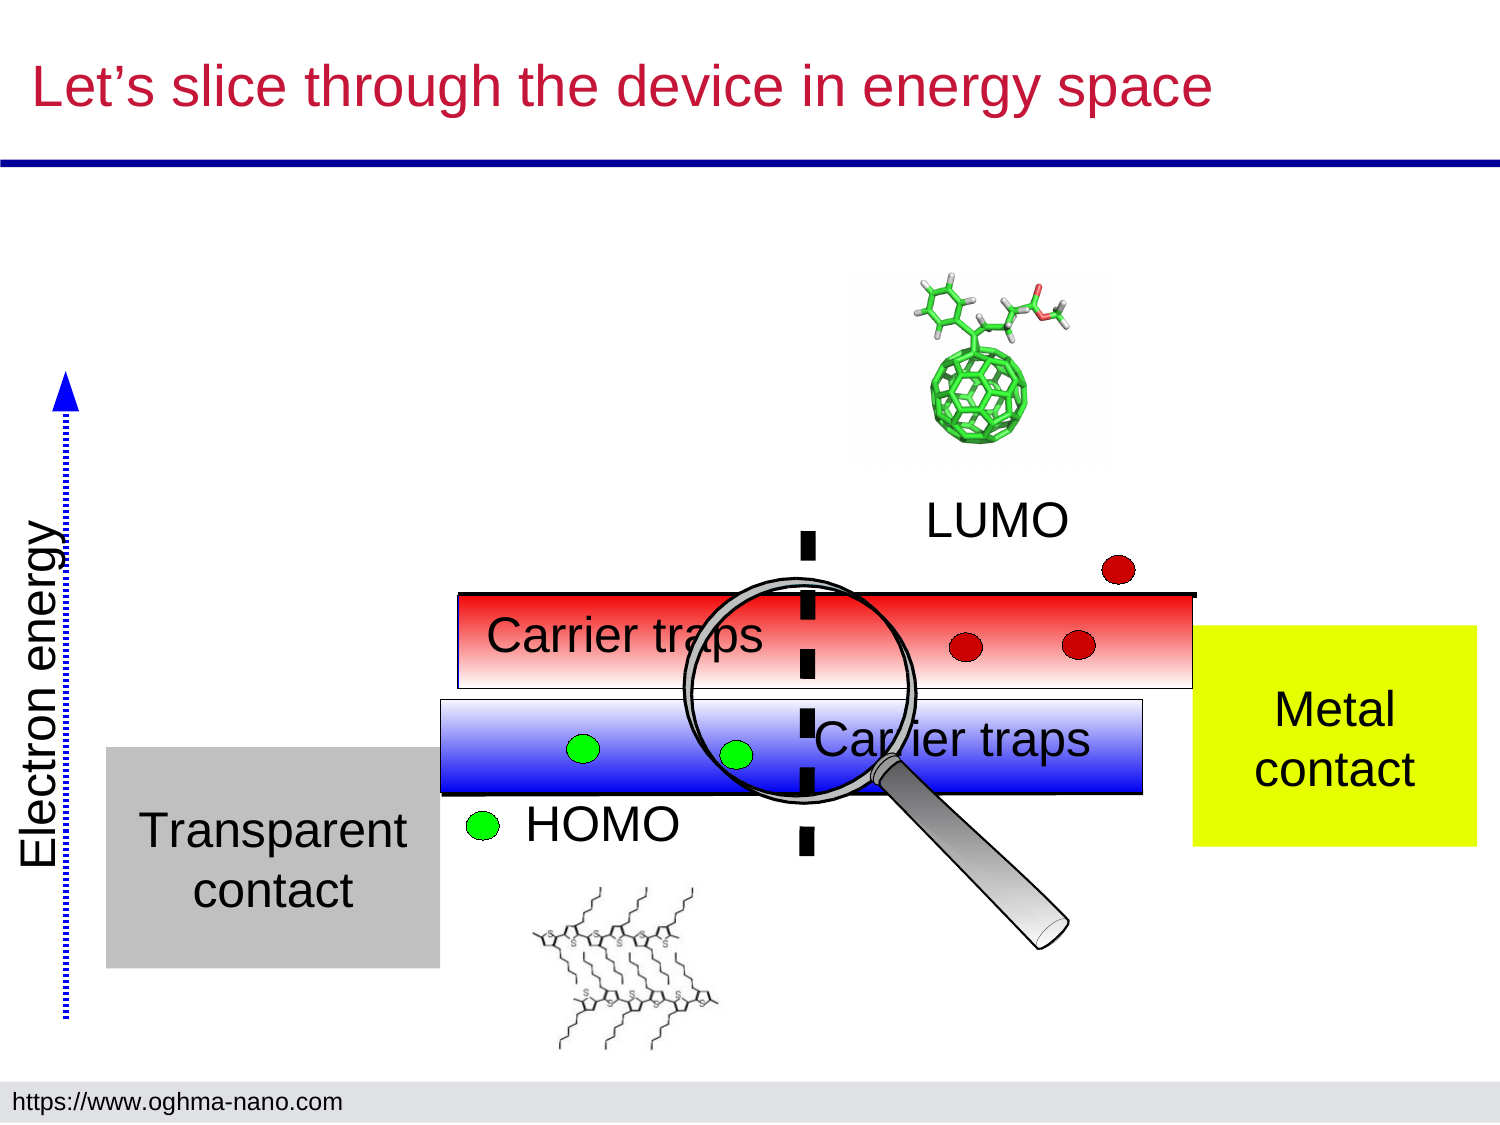

# Let’s slice through the device in energy space
Electron energy
LUMO
Carrier traps
Metal
contact
Carrier traps
Transparent
contact
HOMO